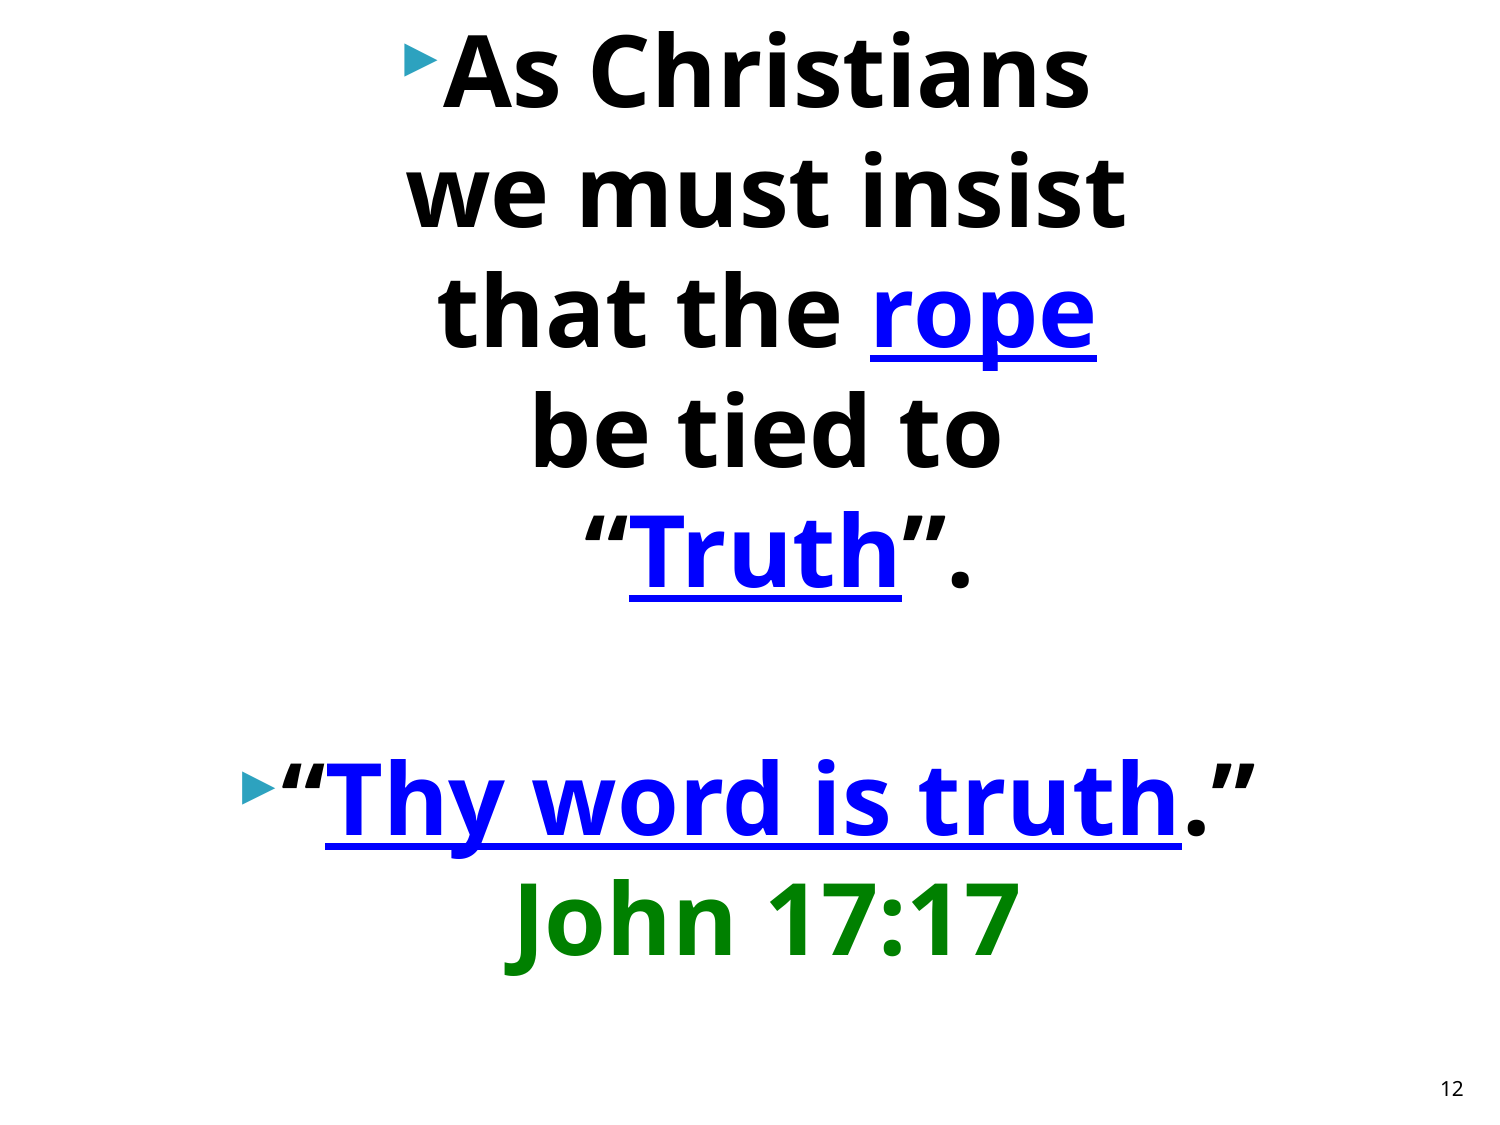

# As Christians we must insist that the rope be tied to “Truth”.
“Thy word is truth.”
John 17:17